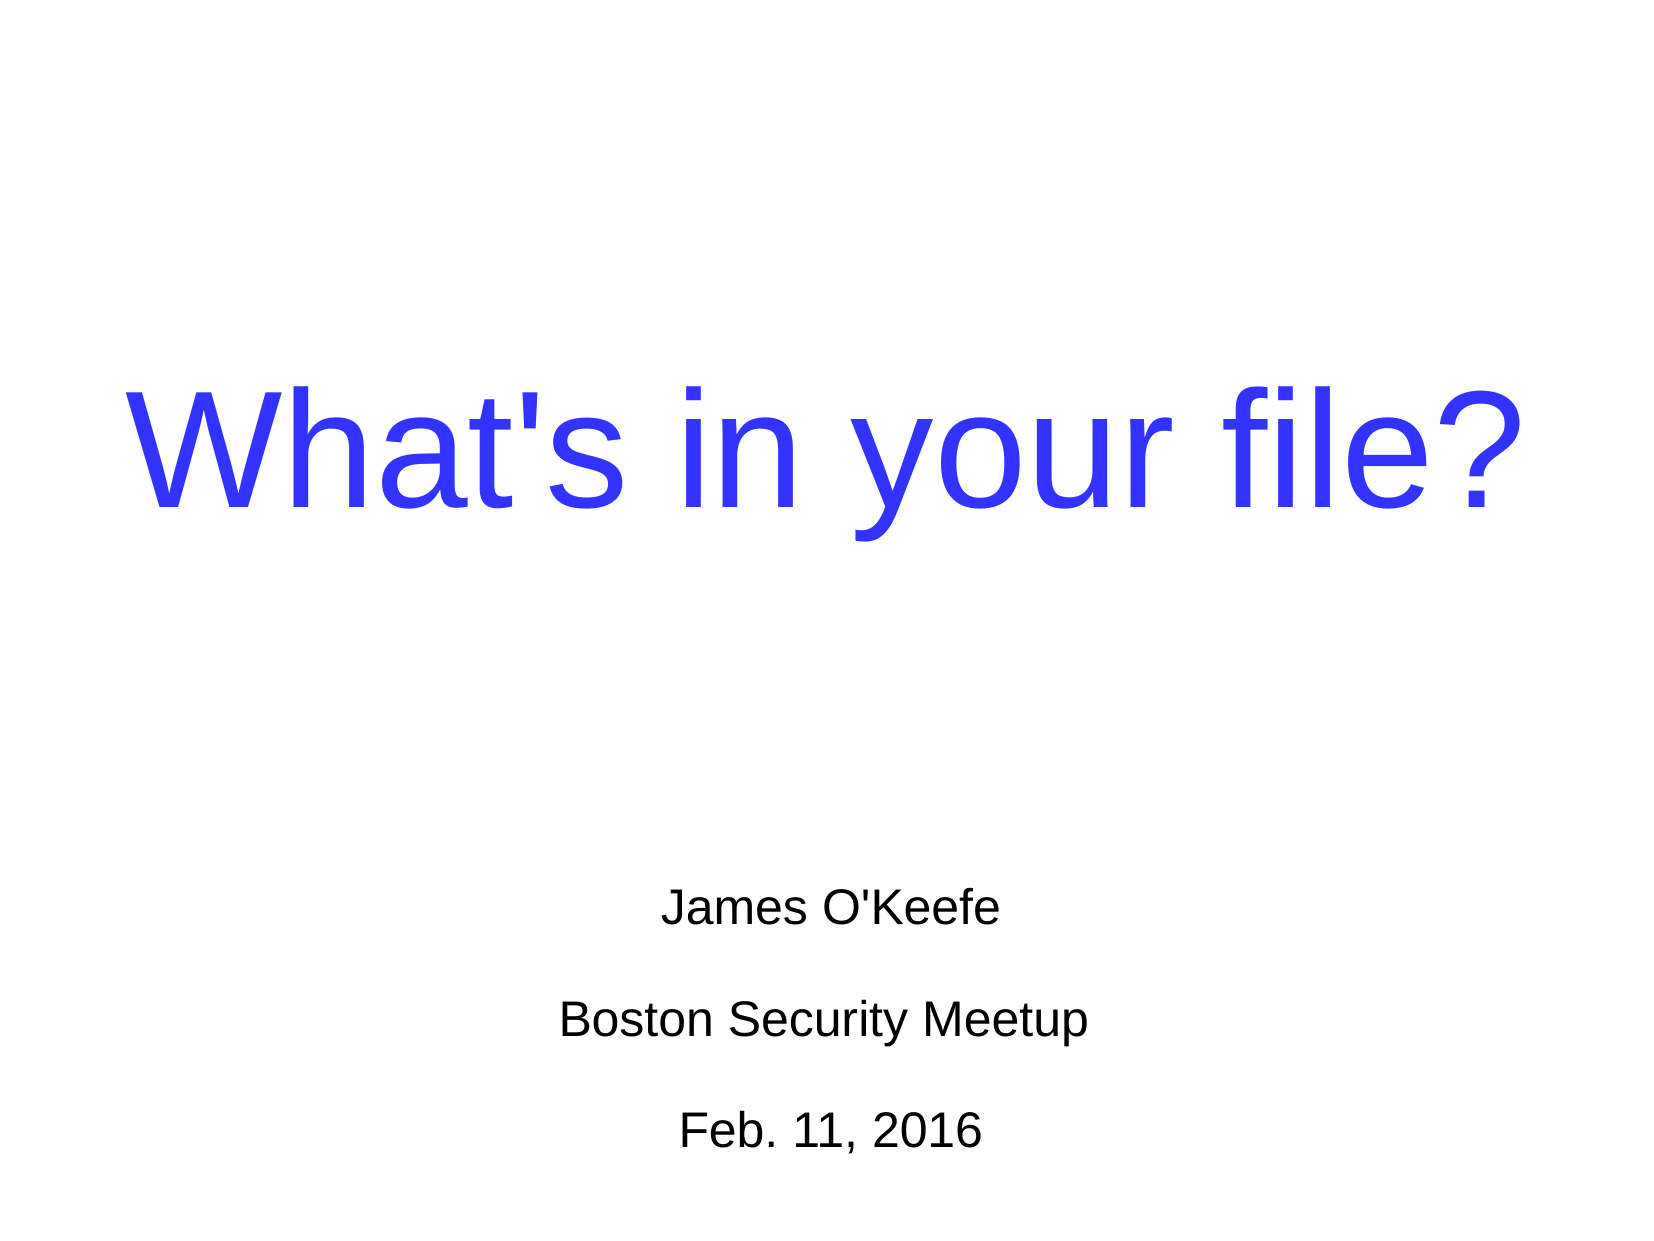

What's in your file?
# James O'Keefe Boston Security Meetup Feb. 11, 2016